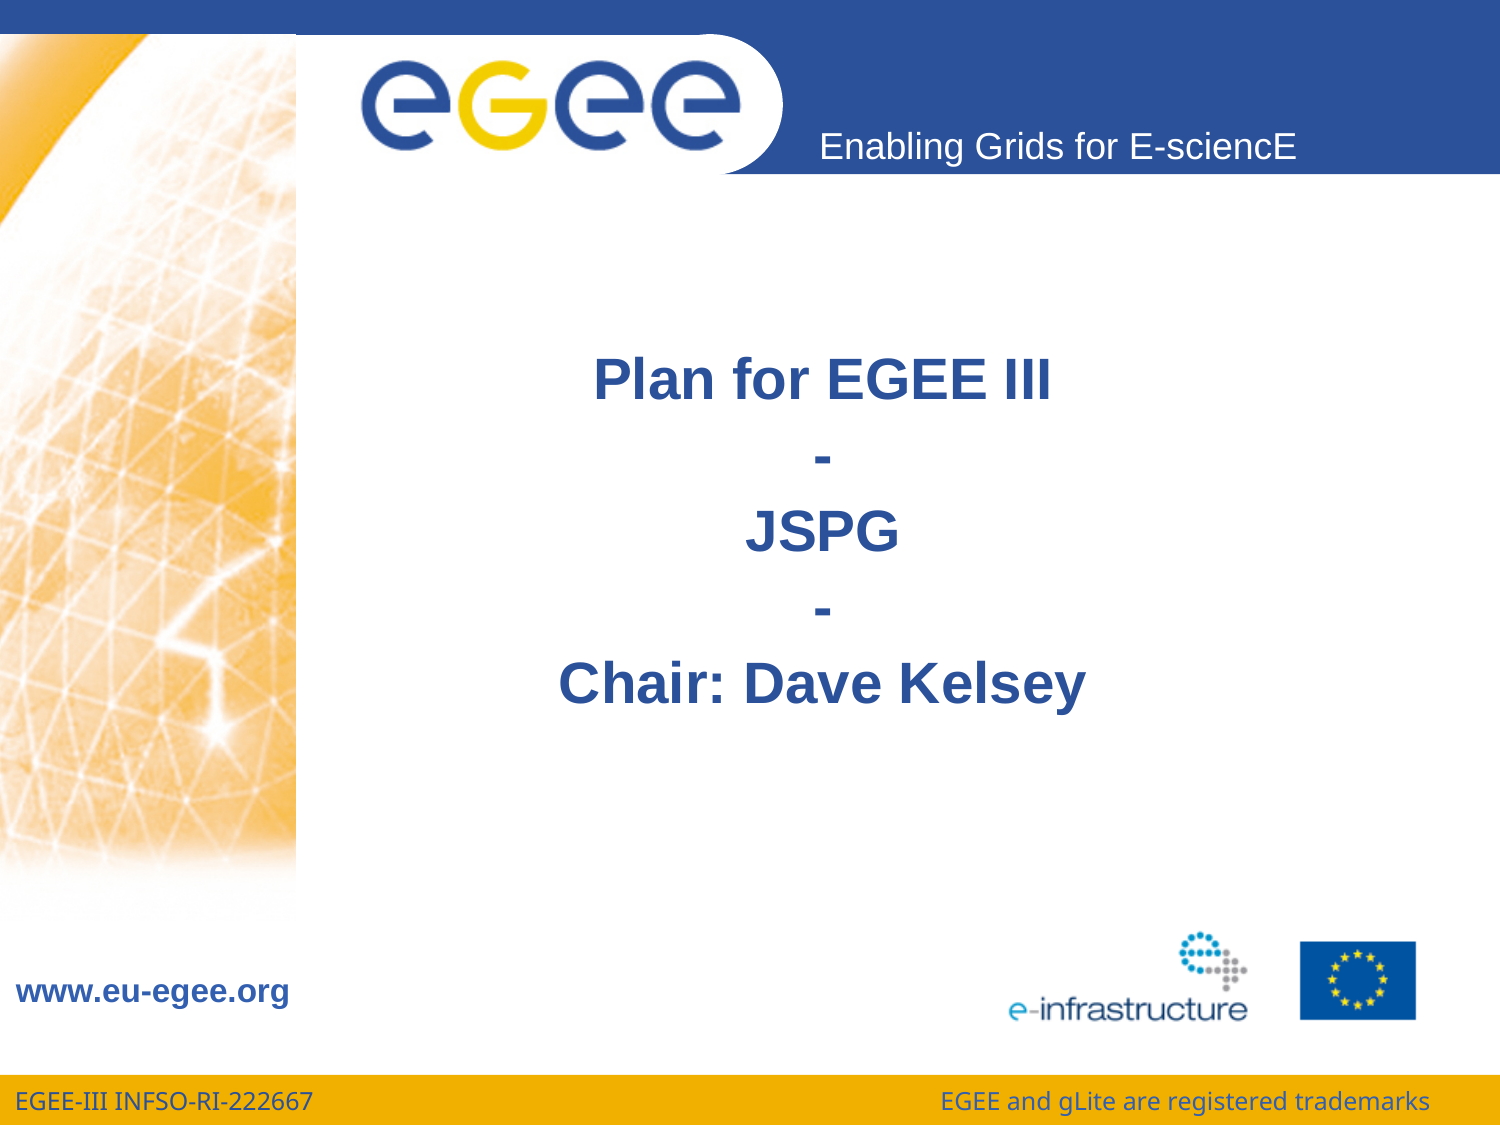

# Plan for EGEE III - JSPG - Chair: Dave Kelsey